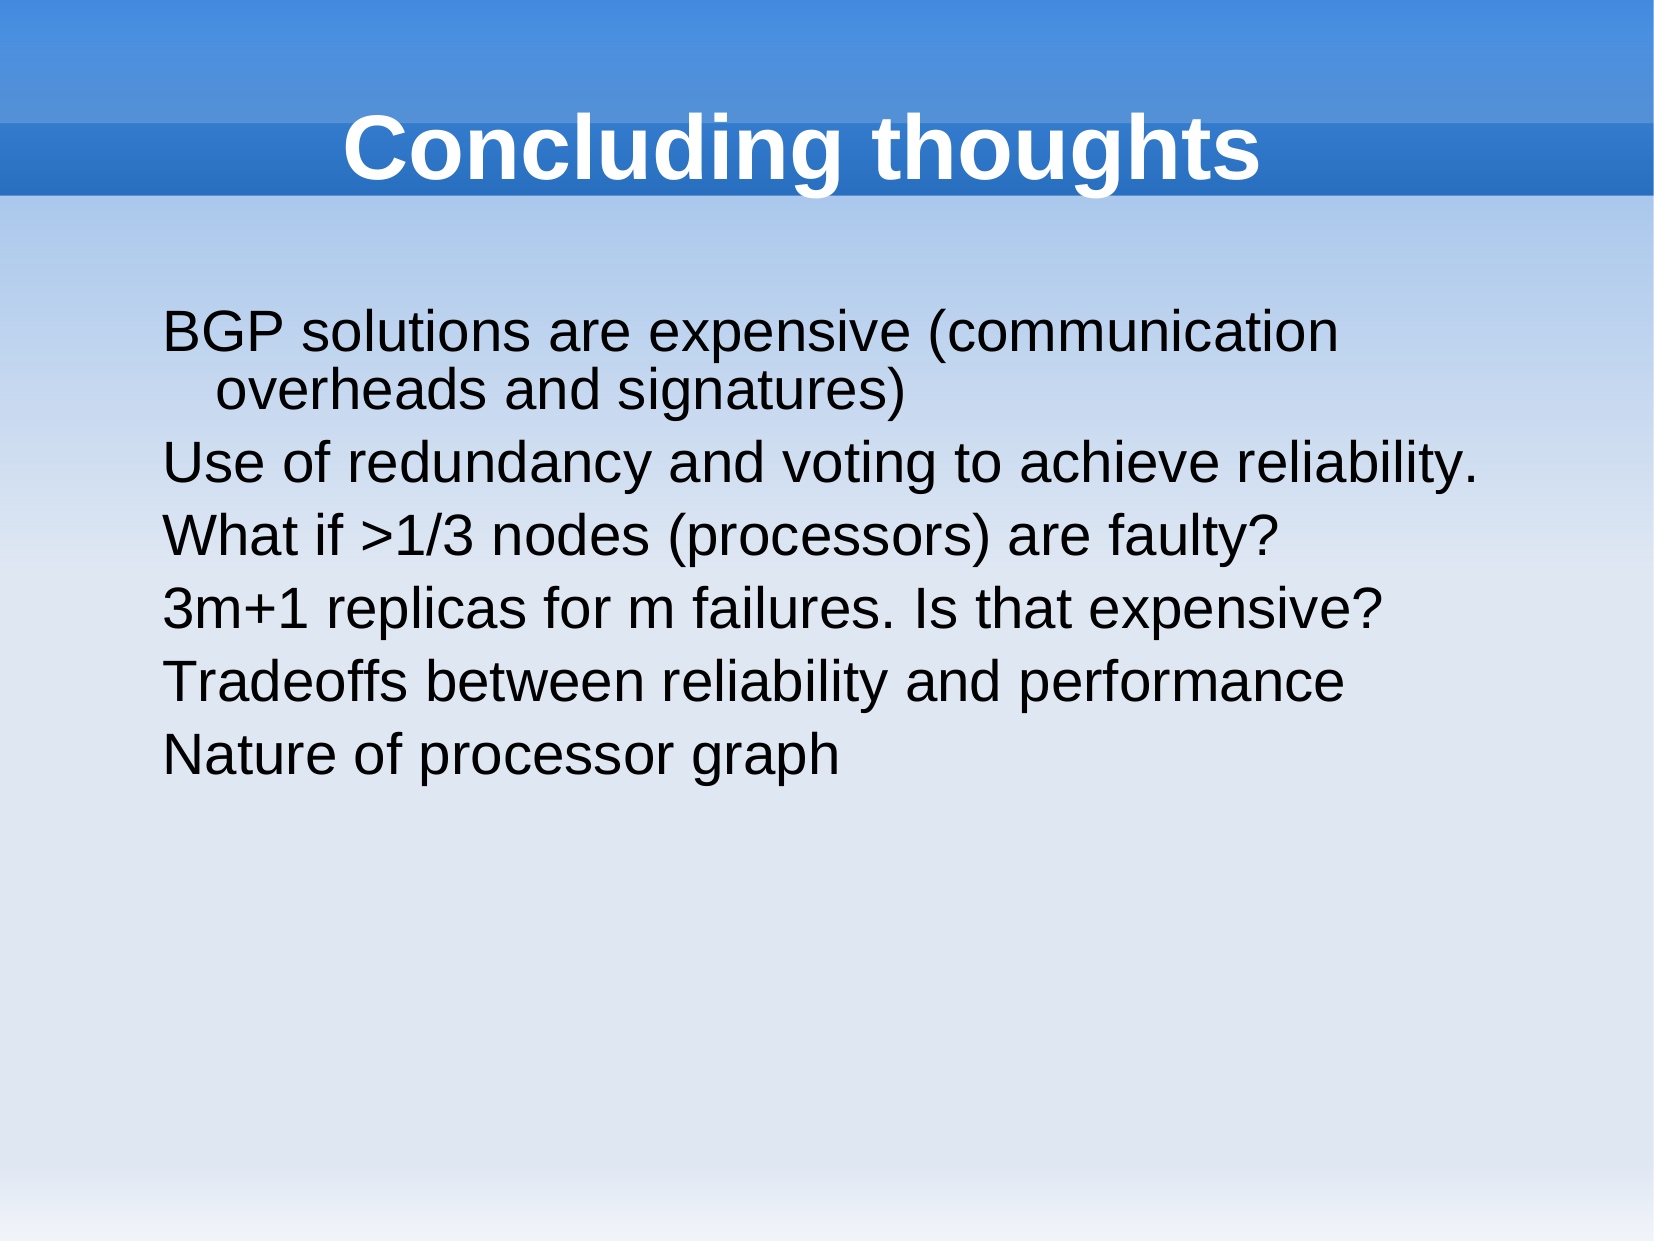

# Concluding thoughts
BGP solutions are expensive (communication overheads and signatures)
Use of redundancy and voting to achieve reliability.
What if >1/3 nodes (processors) are faulty?
3m+1 replicas for m failures. Is that expensive?
Tradeoffs between reliability and performance
Nature of processor graph